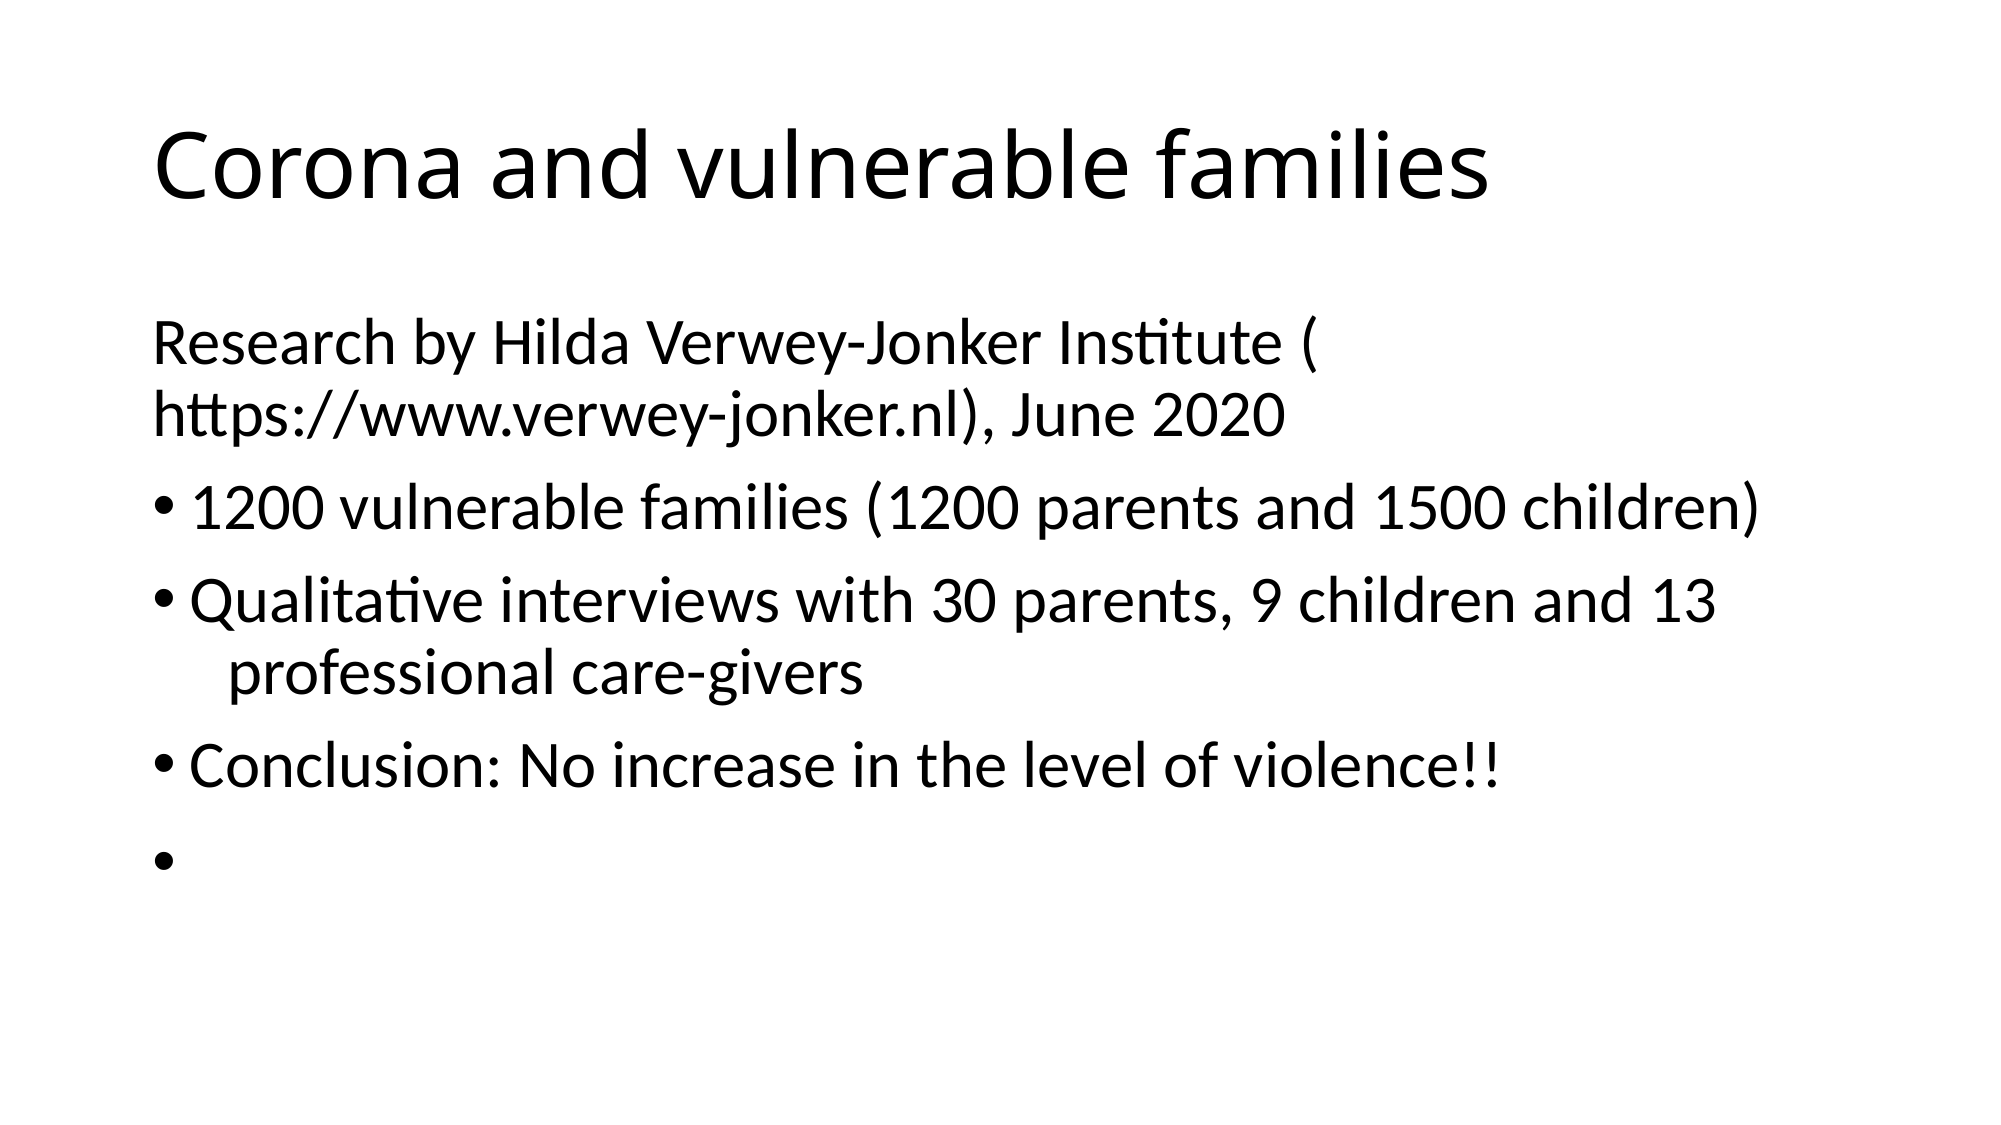

# Corona and vulnerable families
Research by Hilda Verwey-Jonker Institute (https://www.verwey-jonker.nl), June 2020
1200 vulnerable families (1200 parents and 1500 children)
Qualitative interviews with 30 parents, 9 children and 13 professional care-givers
Conclusion: No increase in the level of violence!!